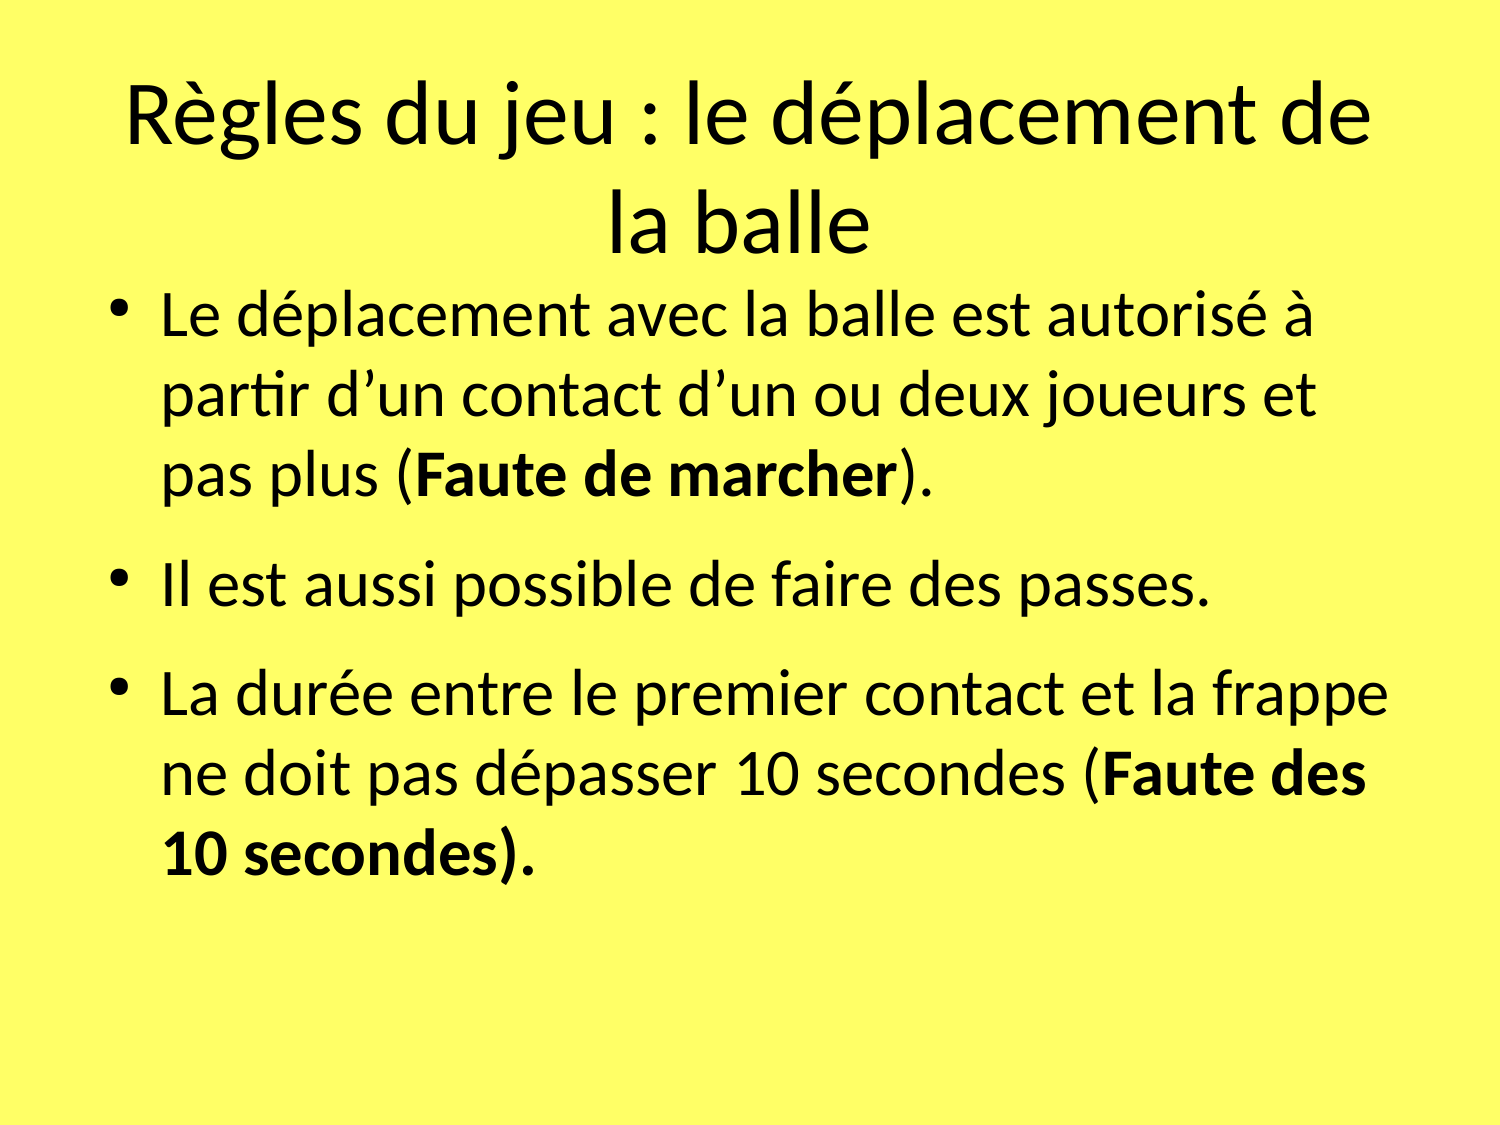

# Règles du jeu : le déplacement de la balle
Le déplacement avec la balle est autorisé à partir d’un contact d’un ou deux joueurs et pas plus (Faute de marcher).
Il est aussi possible de faire des passes.
La durée entre le premier contact et la frappe ne doit pas dépasser 10 secondes (Faute des 10 secondes).